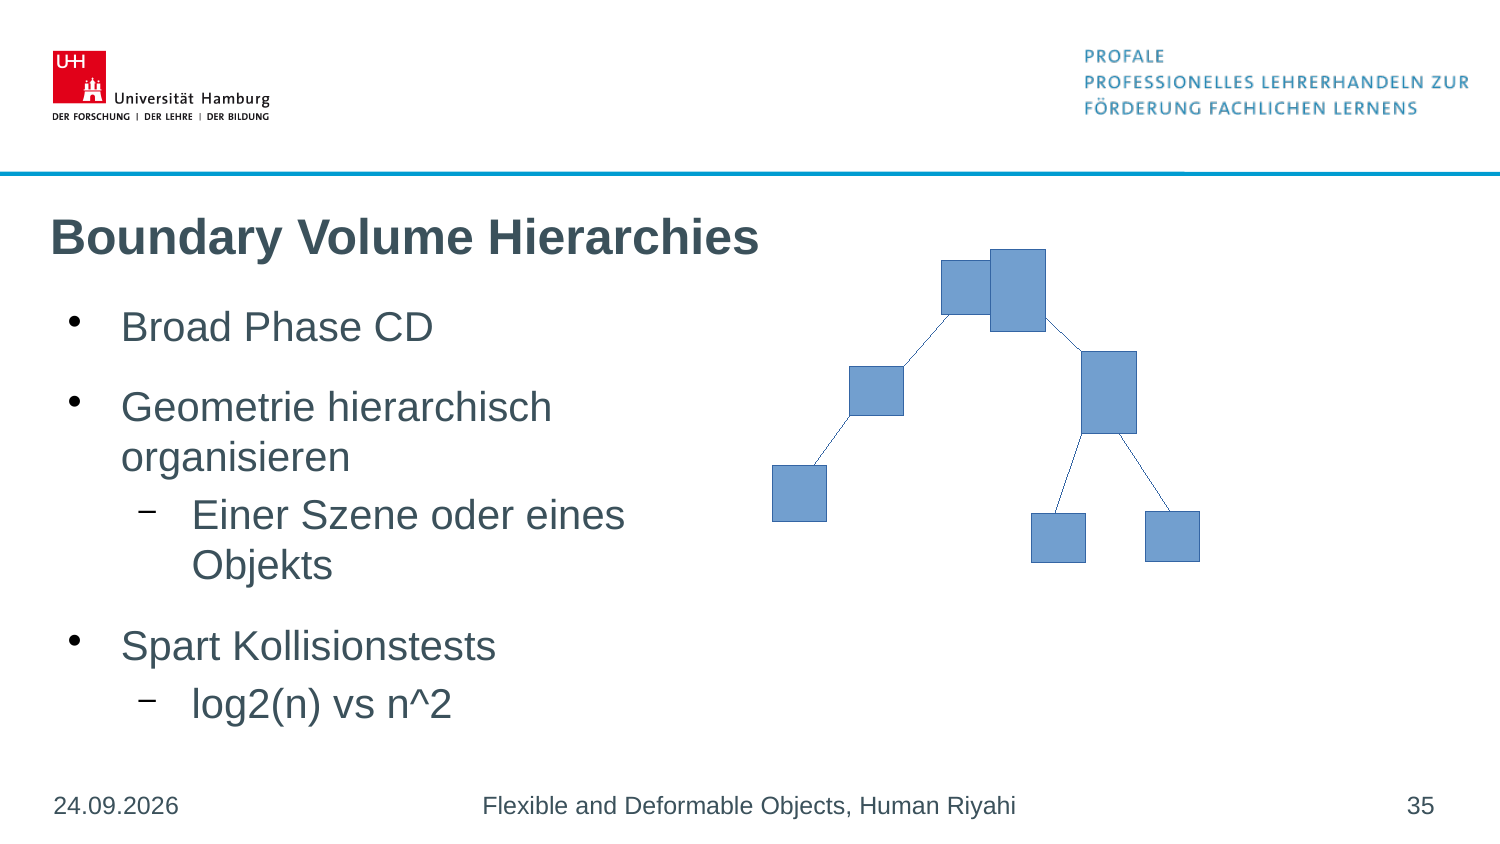

# Boundary Volume Hierarchies
Broad Phase CD
Geometrie hierarchisch organisieren
Einer Szene oder eines Objekts
Spart Kollisionstests
log2(n) vs n^2
Flexible and Deformable Objects, Human Riyahi